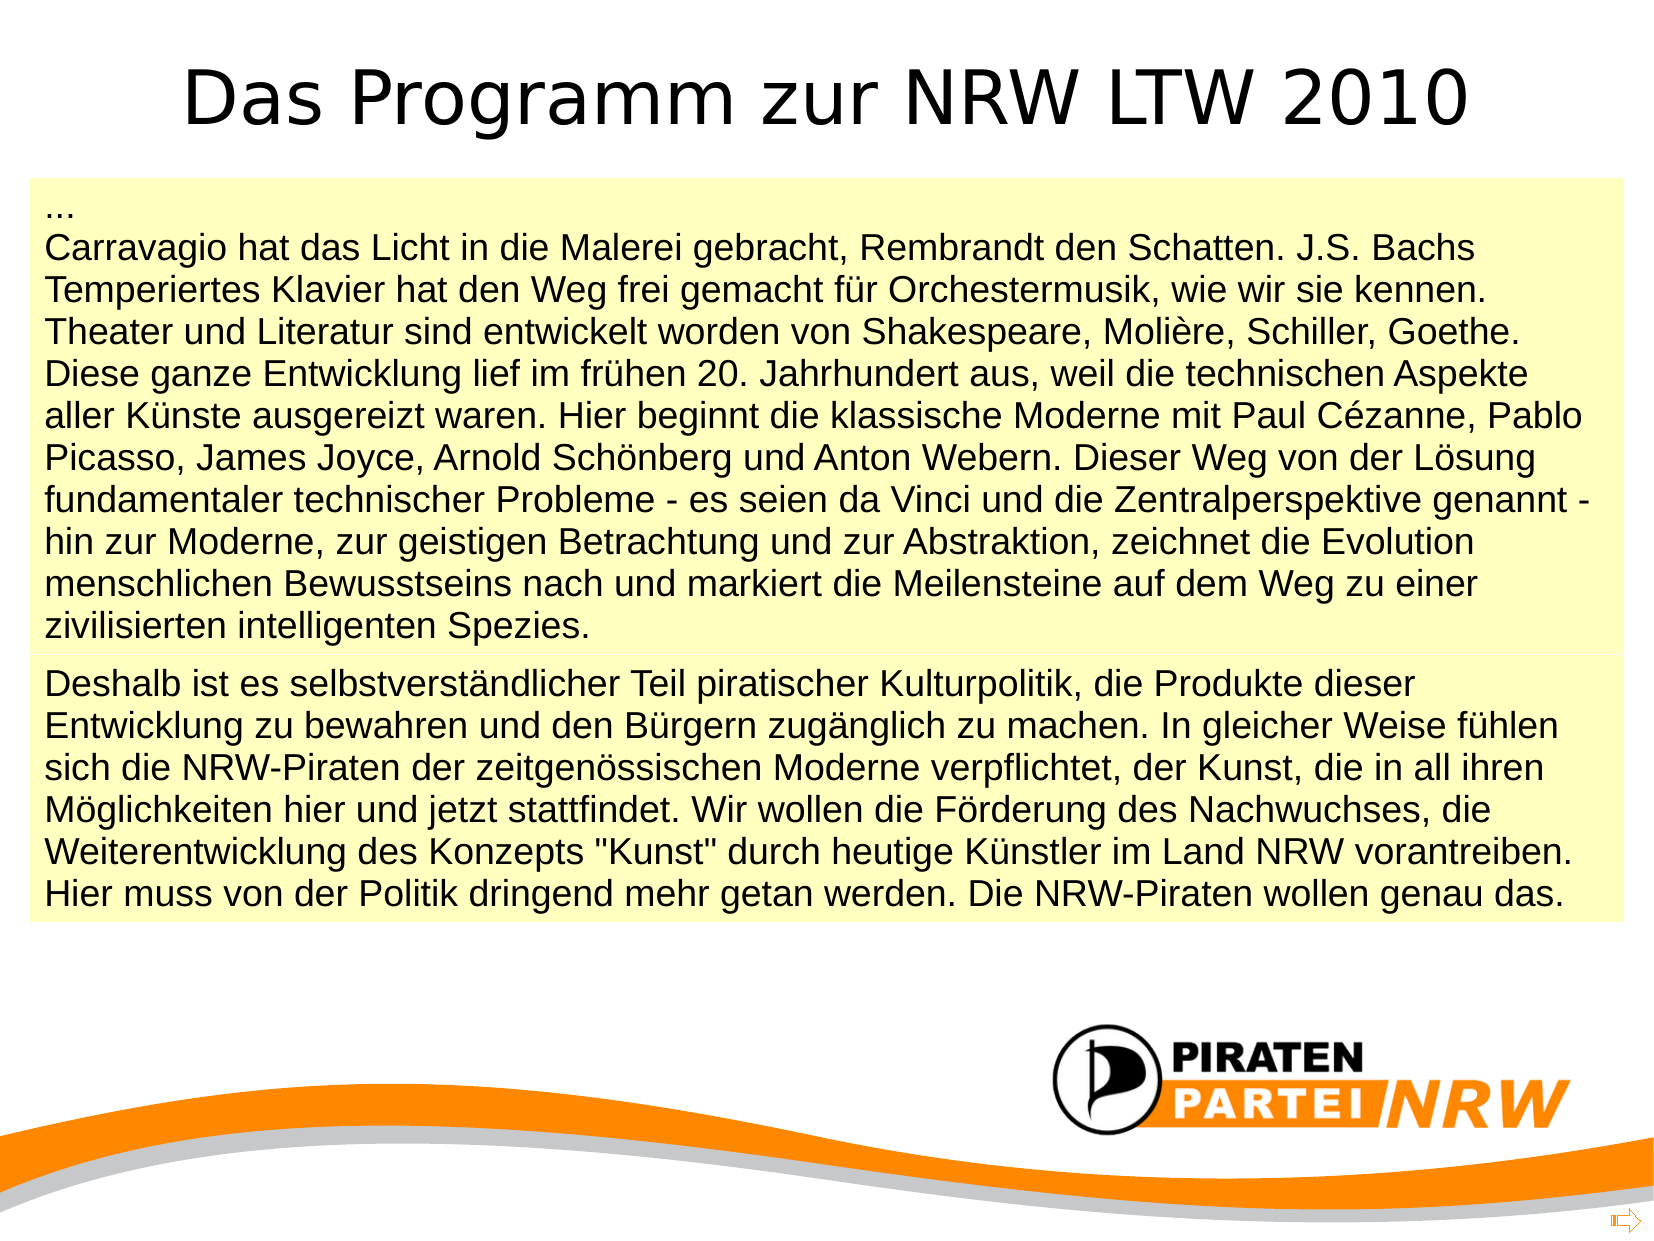

# Das Programm zur NRW LTW 2010
| ... Carravagio hat das Licht in die Malerei gebracht, Rembrandt den Schatten. J.S. Bachs Temperiertes Klavier hat den Weg frei gemacht für Orchestermusik, wie wir sie kennen. Theater und Literatur sind entwickelt worden von Shakespeare, Molière, Schiller, Goethe. Diese ganze Entwicklung lief im frühen 20. Jahrhundert aus, weil die technischen Aspekte aller Künste ausgereizt waren. Hier beginnt die klassische Moderne mit Paul Cézanne, Pablo Picasso, James Joyce, Arnold Schönberg und Anton Webern. Dieser Weg von der Lösung fundamentaler technischer Probleme - es seien da Vinci und die Zentralperspektive genannt - hin zur Moderne, zur geistigen Betrachtung und zur Abstraktion, zeichnet die Evolution menschlichen Bewusstseins nach und markiert die Meilensteine auf dem Weg zu einer zivilisierten intelligenten Spezies. |
| --- |
| Deshalb ist es selbstverständlicher Teil piratischer Kulturpolitik, die Produkte dieser Entwicklung zu bewahren und den Bürgern zugänglich zu machen. In gleicher Weise fühlen sich die NRW-Piraten der zeitgenössischen Moderne verpflichtet, der Kunst, die in all ihren Möglichkeiten hier und jetzt stattfindet. Wir wollen die Förderung des Nachwuchses, die Weiterentwicklung des Konzepts "Kunst" durch heutige Künstler im Land NRW vorantreiben. Hier muss von der Politik dringend mehr getan werden. Die NRW-Piraten wollen genau das. |